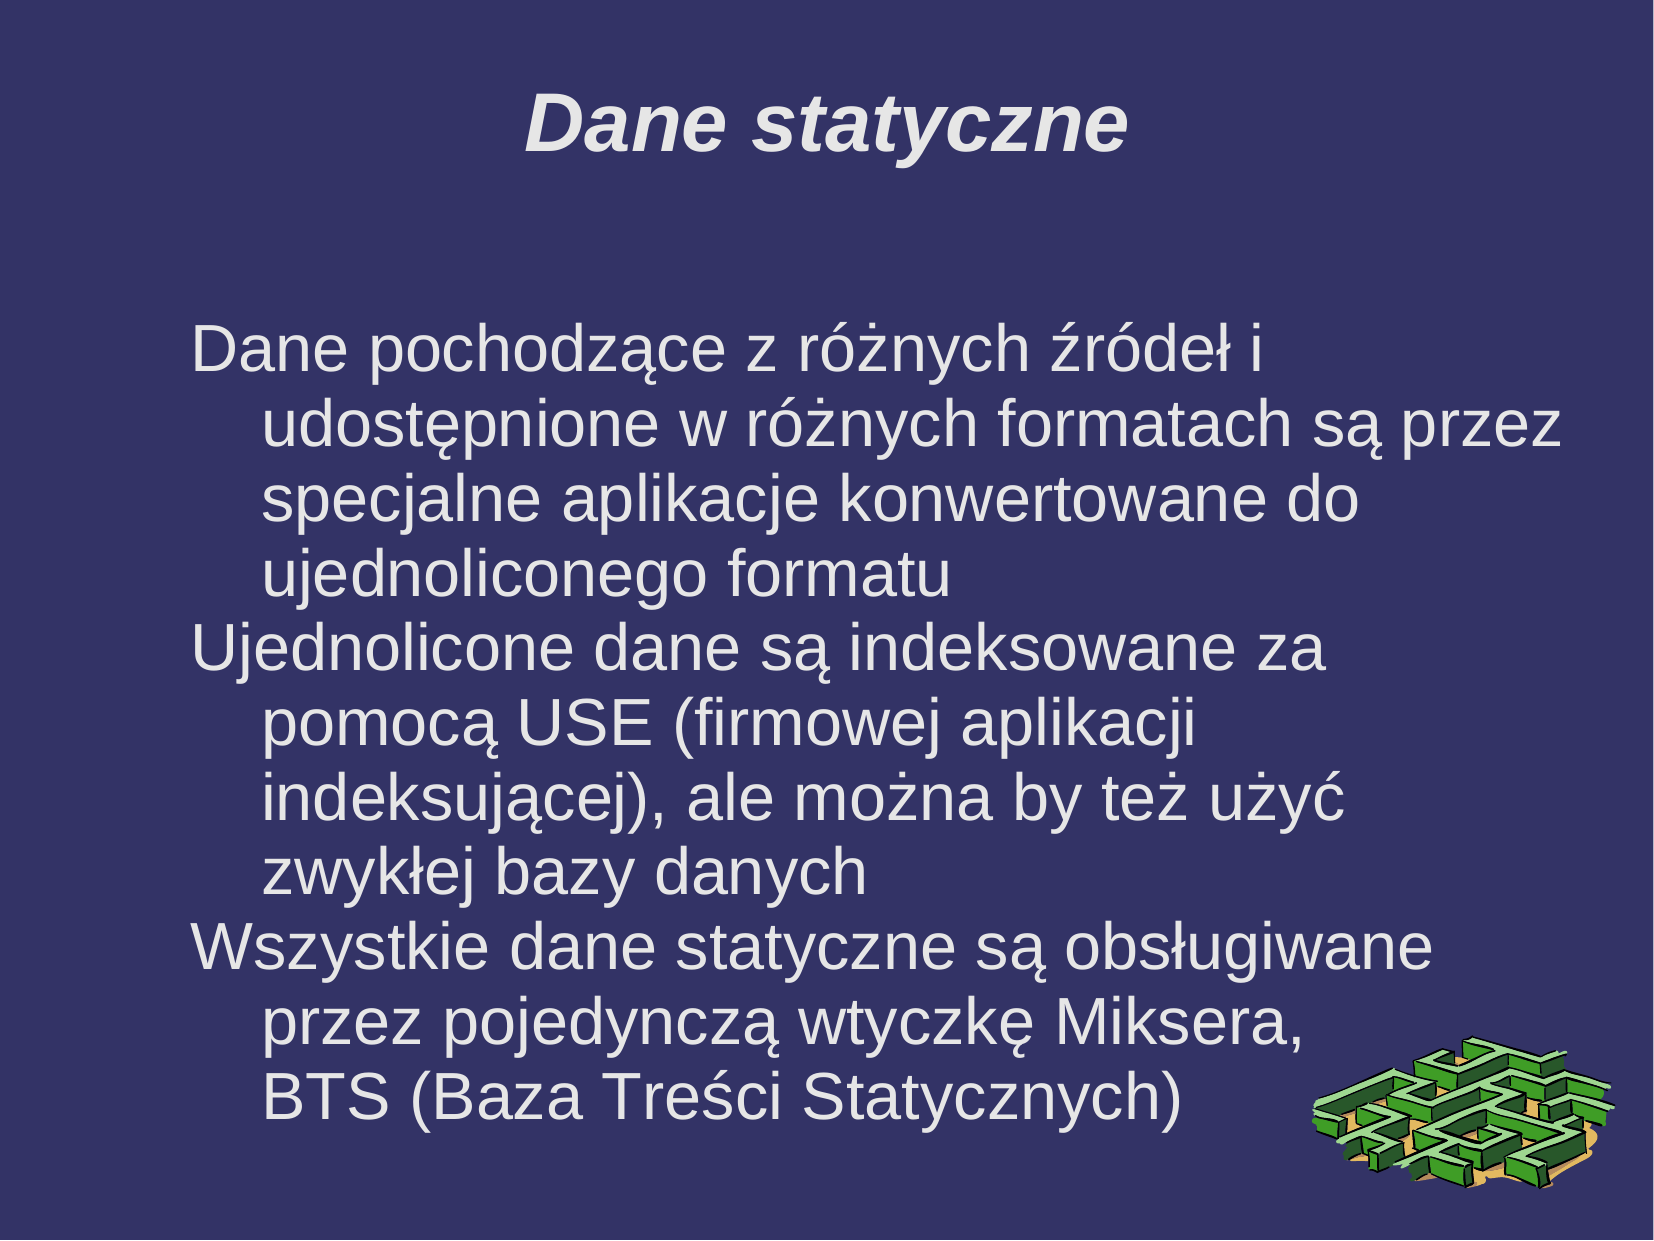

# Dane statyczne
Dane pochodzące z różnych źródeł i udostępnione w różnych formatach są przez specjalne aplikacje konwertowane do ujednoliconego formatu
Ujednolicone dane są indeksowane za pomocą USE (firmowej aplikacji indeksującej), ale można by też użyć zwykłej bazy danych
Wszystkie dane statyczne są obsługiwane przez pojedynczą wtyczkę Miksera,
BTS (Baza Treści Statycznych)